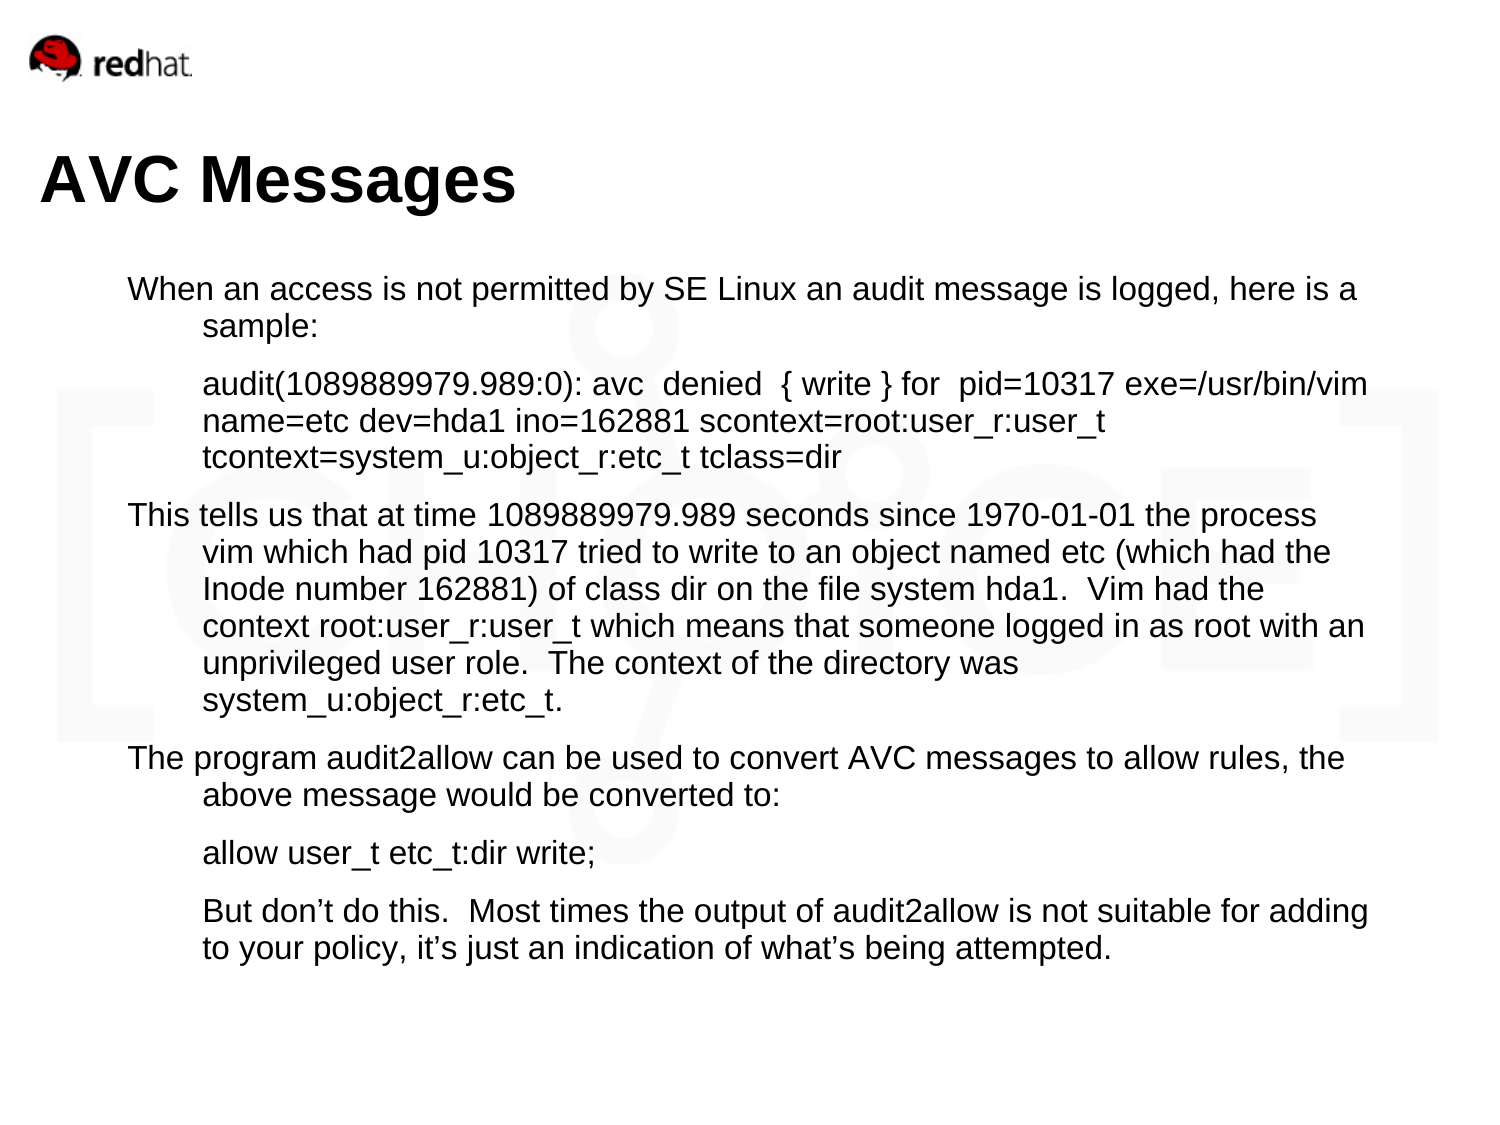

# AVC Messages
When an access is not permitted by SE Linux an audit message is logged, here is a sample:
	audit(1089889979.989:0): avc denied { write } for pid=10317 exe=/usr/bin/vim name=etc dev=hda1 ino=162881 scontext=root:user_r:user_t tcontext=system_u:object_r:etc_t tclass=dir
This tells us that at time 1089889979.989 seconds since 1970-01-01 the process vim which had pid 10317 tried to write to an object named etc (which had the Inode number 162881) of class dir on the file system hda1. Vim had the context root:user_r:user_t which means that someone logged in as root with an unprivileged user role. The context of the directory was system_u:object_r:etc_t.
The program audit2allow can be used to convert AVC messages to allow rules, the above message would be converted to:
	allow user_t etc_t:dir write;
	But don’t do this. Most times the output of audit2allow is not suitable for adding to your policy, it’s just an indication of what’s being attempted.